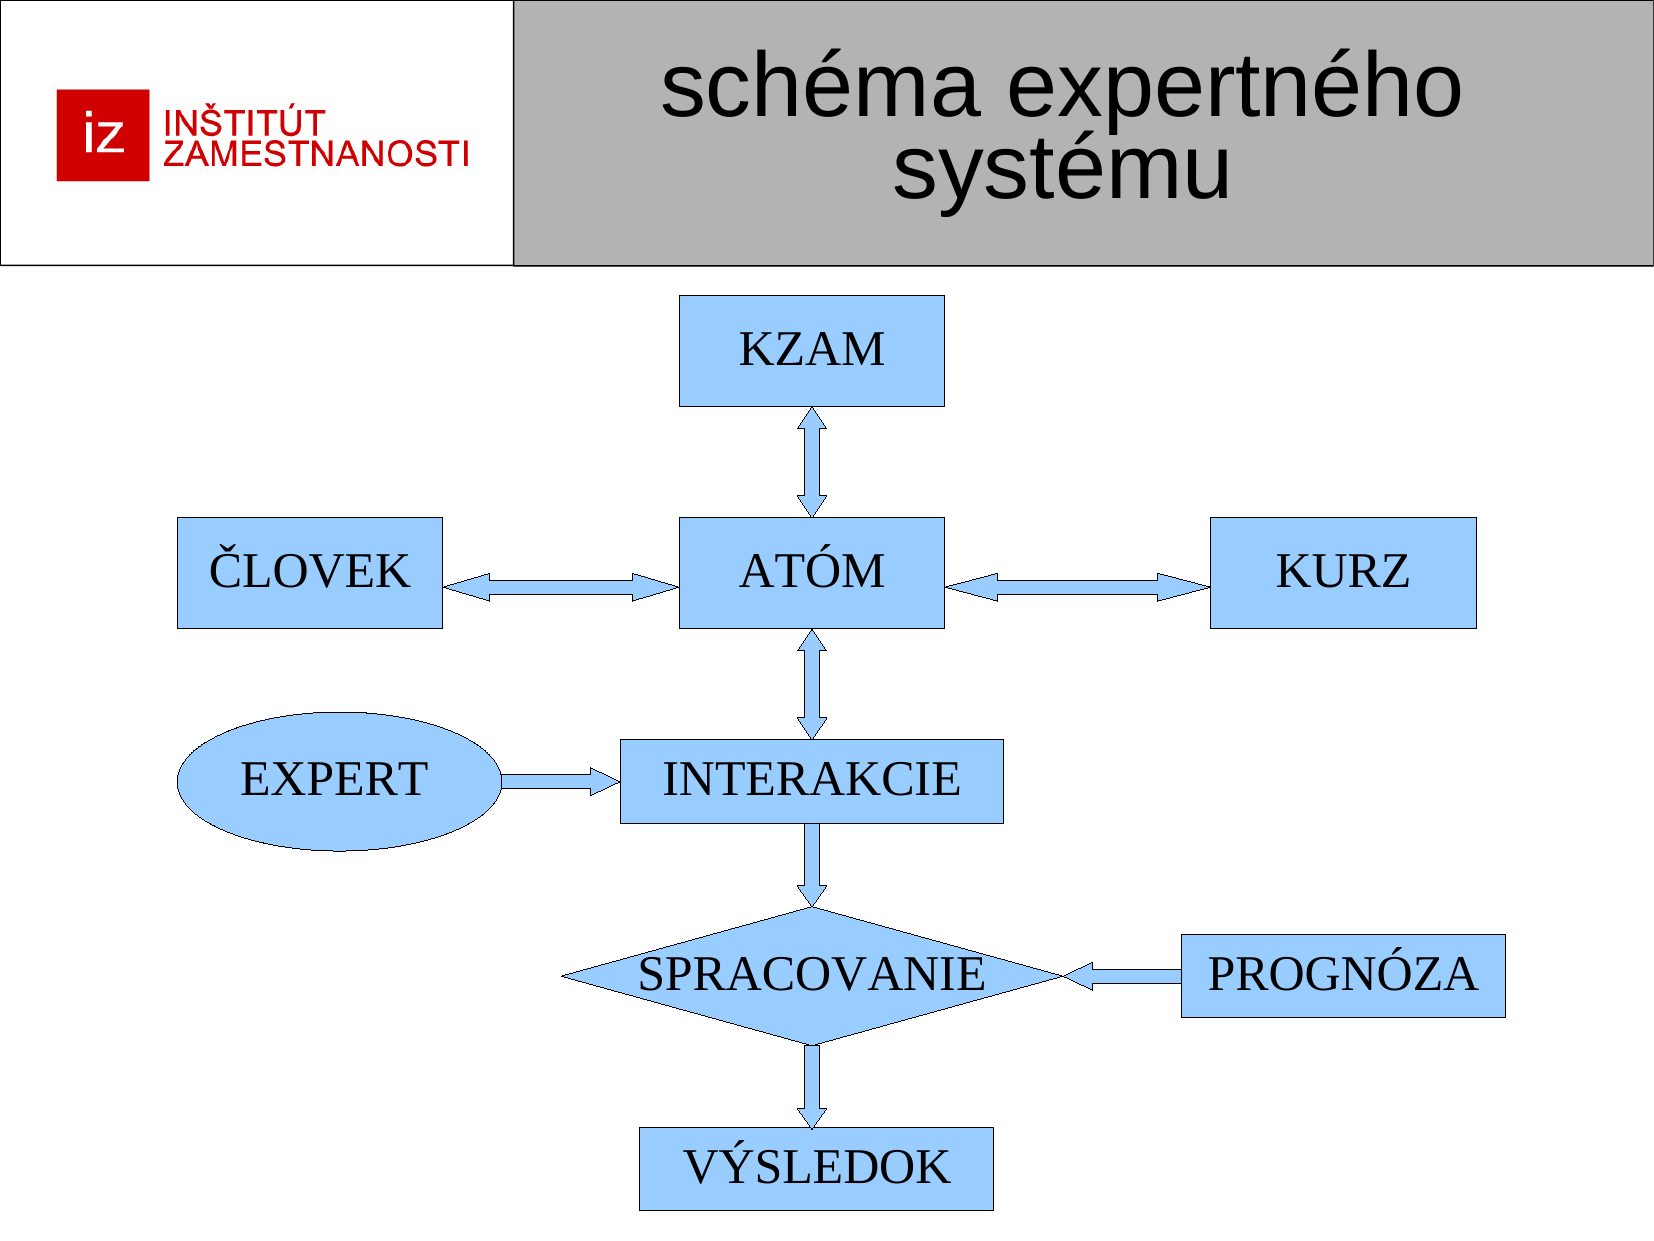

# schéma expertného systému
KZAM
ČLOVEK
ATÓM
KURZ
EXPERT
INTERAKCIE
SPRACOVANIE
PROGNÓZA
VÝSLEDOK